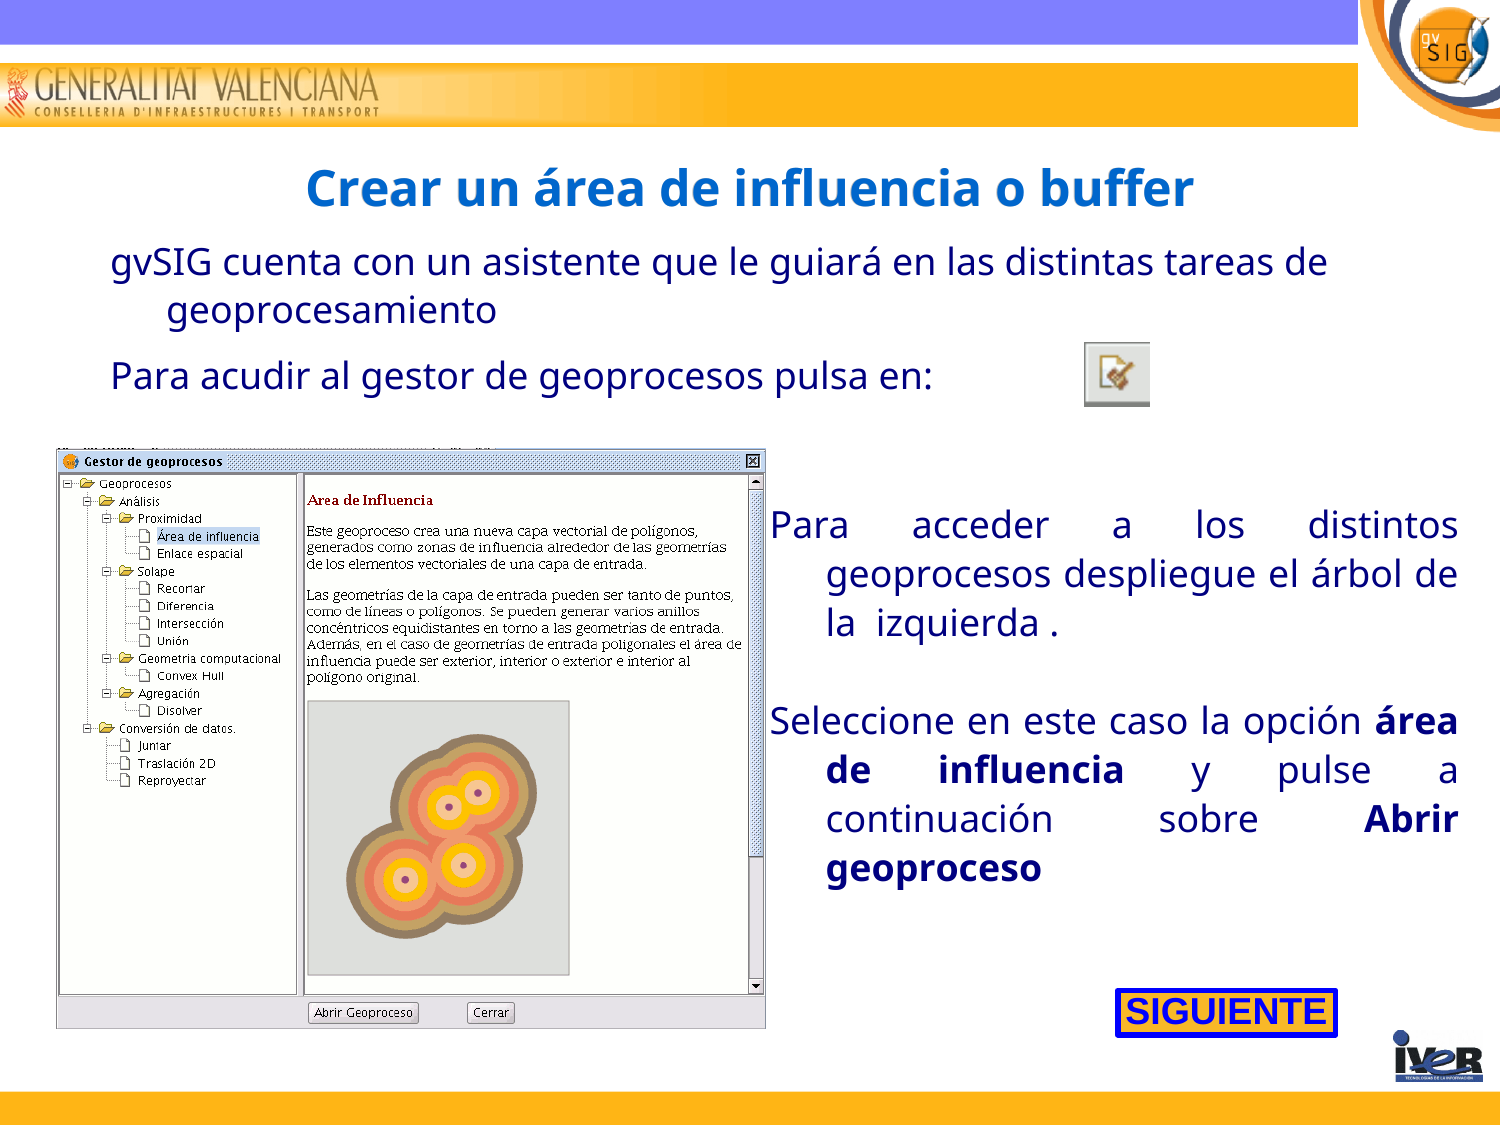

# Crear un área de influencia o buffer
gvSIG cuenta con un asistente que le guiará en las distintas tareas de geoprocesamiento
Para acudir al gestor de geoprocesos pulsa en:
Para acceder a los distintos geoprocesos despliegue el árbol de la izquierda .
Seleccione en este caso la opción área de influencia y pulse a continuación sobre Abrir geoproceso
SIGUIENTE